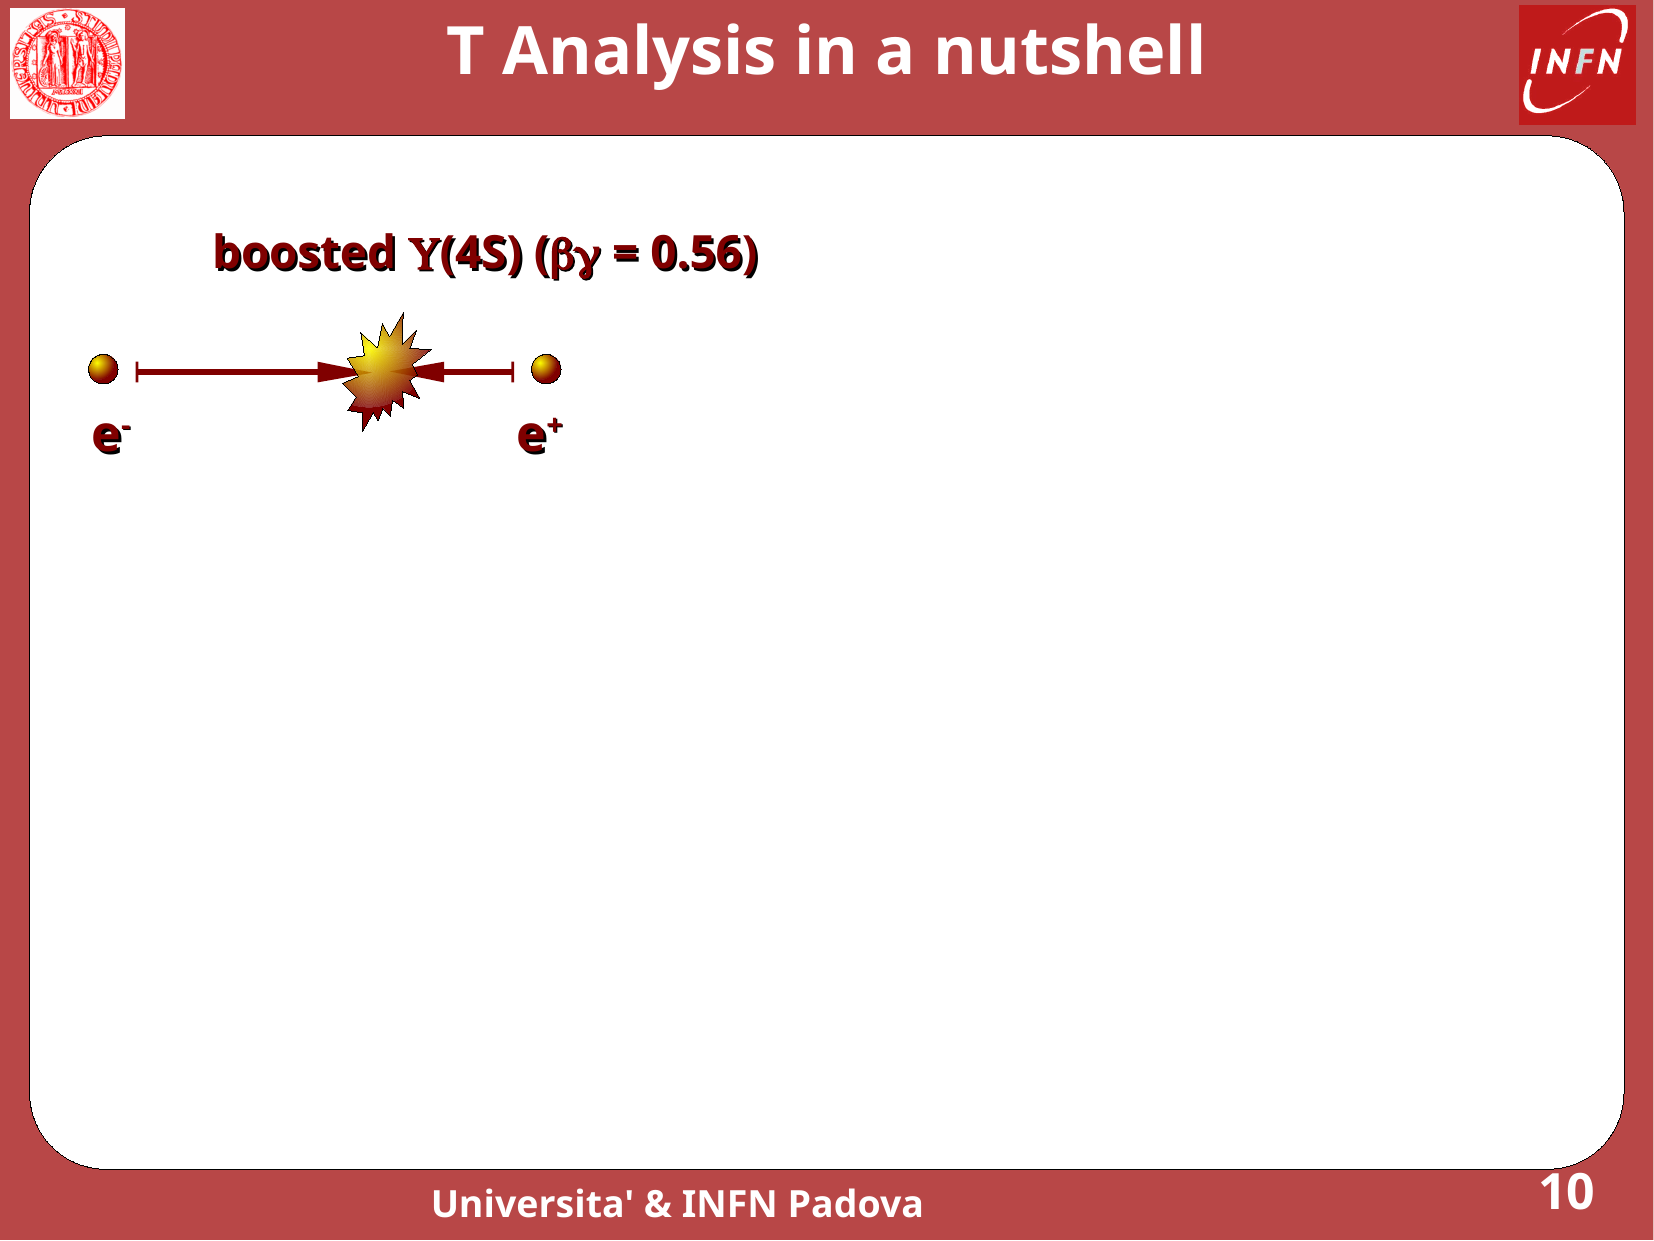

# T Analysis in a nutshell
boosted U(4S) (bg = 0.56)
e-
e+